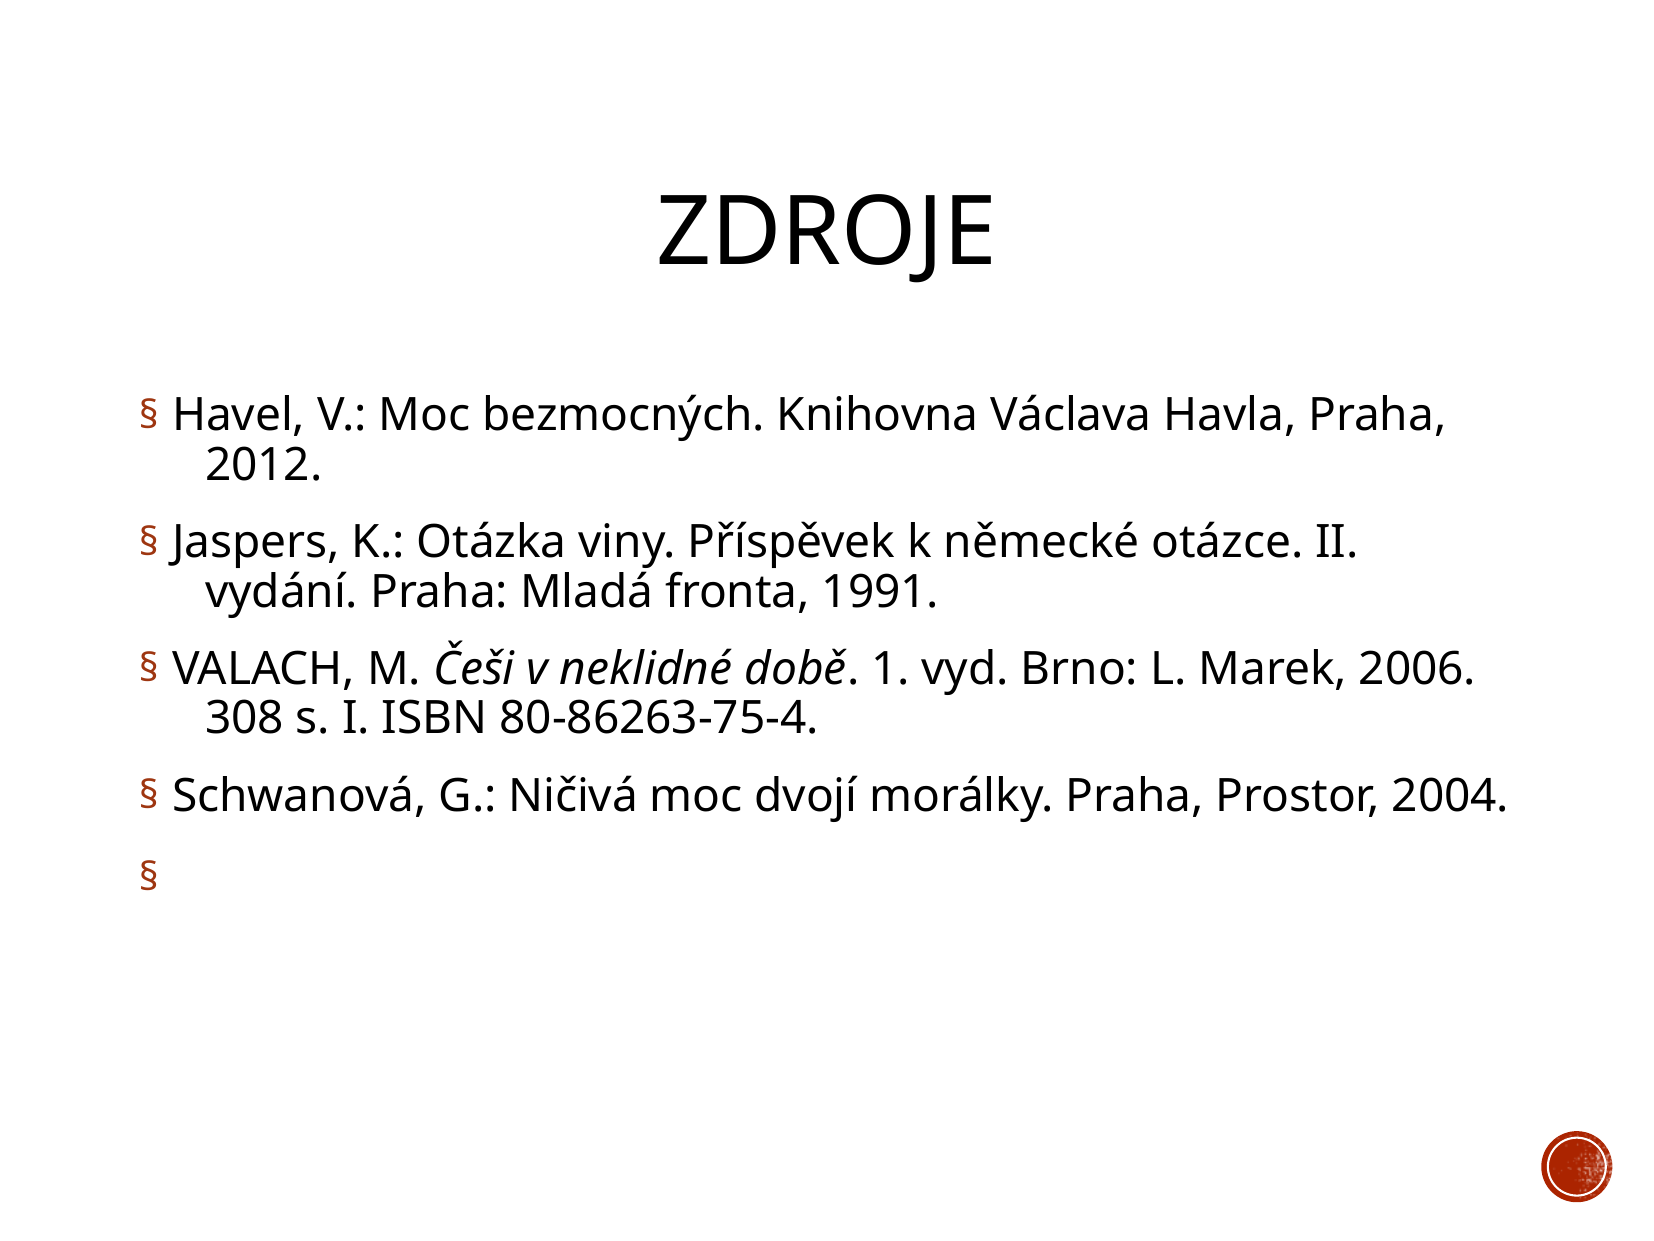

# Zdroje
Havel, V.: Moc bezmocných. Knihovna Václava Havla, Praha, 2012.
Jaspers, K.: Otázka viny. Příspěvek k německé otázce. II. vydání. Praha: Mladá fronta, 1991.
VALACH, M. Češi v neklidné době. 1. vyd. Brno: L. Marek, 2006. 308 s. I. ISBN 80-86263-75-4.
Schwanová, G.: Ničivá moc dvojí morálky. Praha, Prostor, 2004.